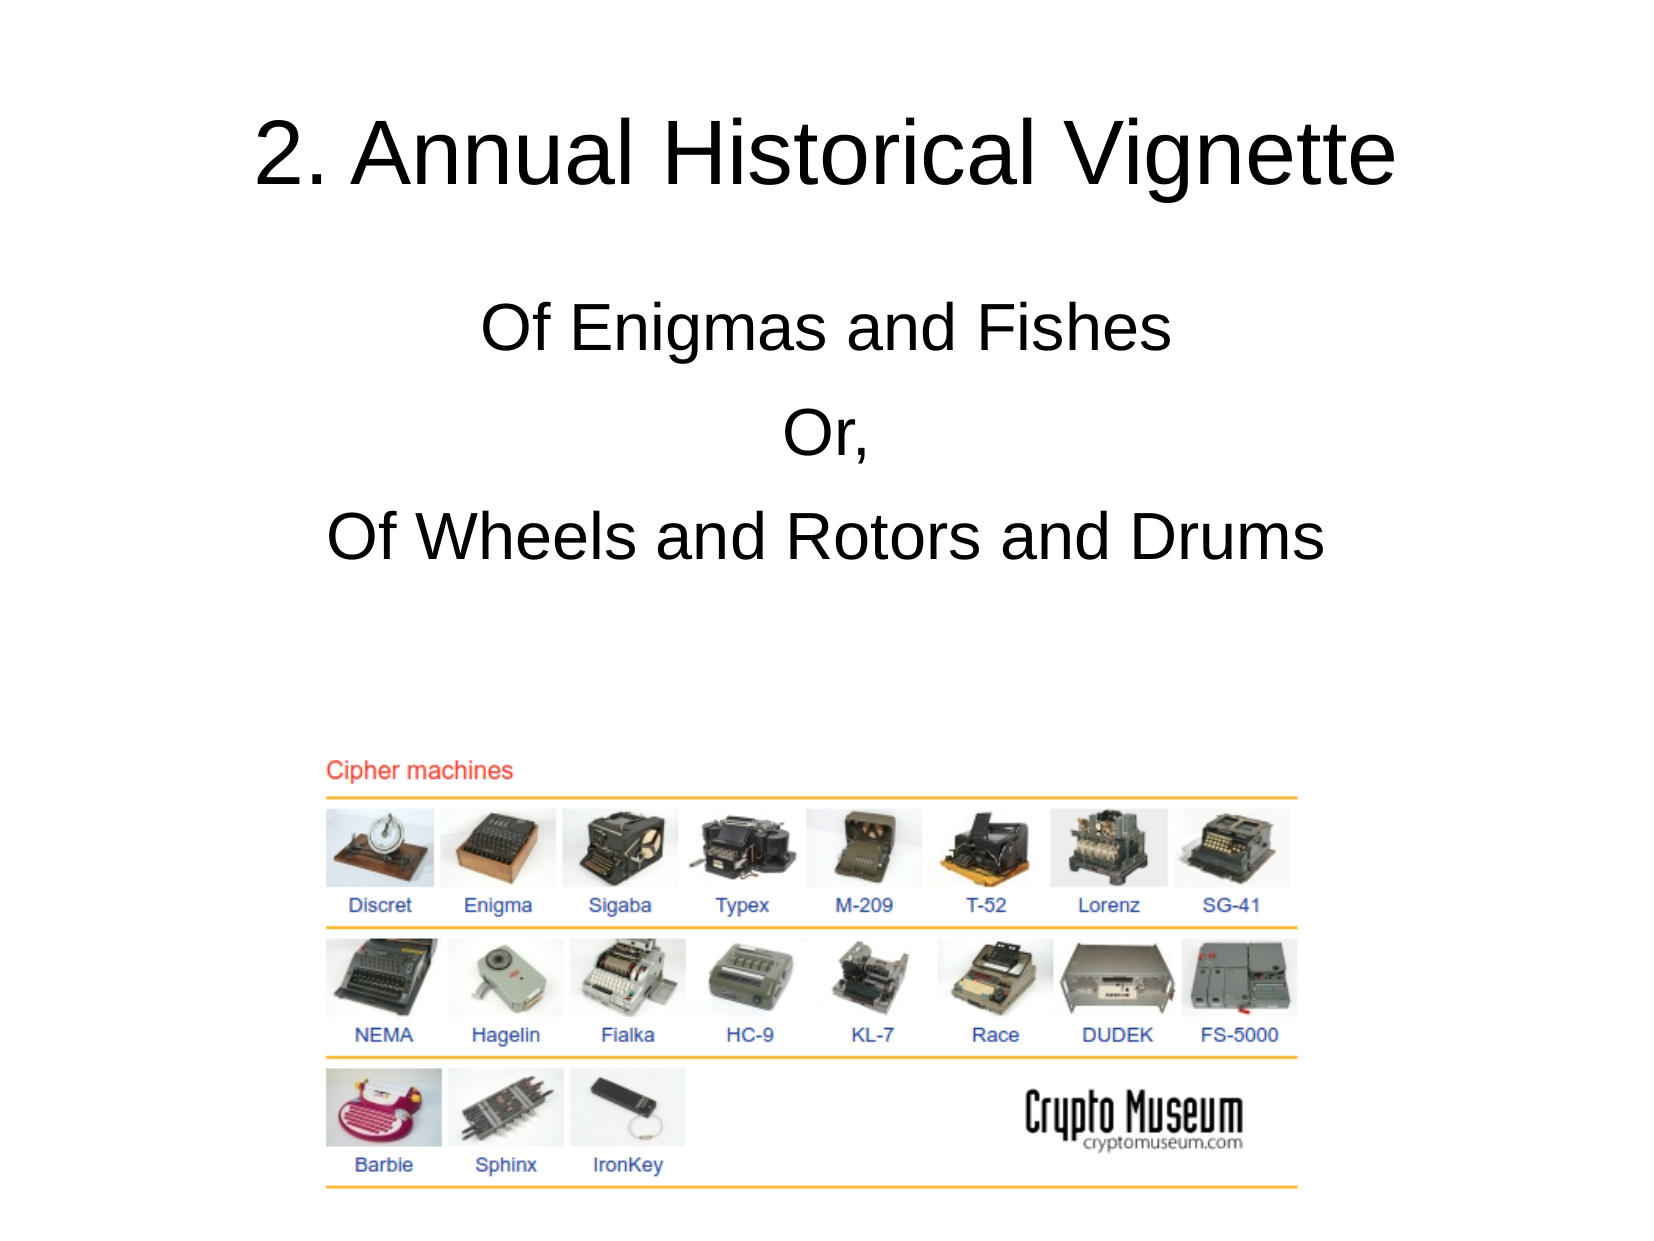

# 2. Annual Historical Vignette
Of Enigmas and Fishes
Or,
Of Wheels and Rotors and Drums